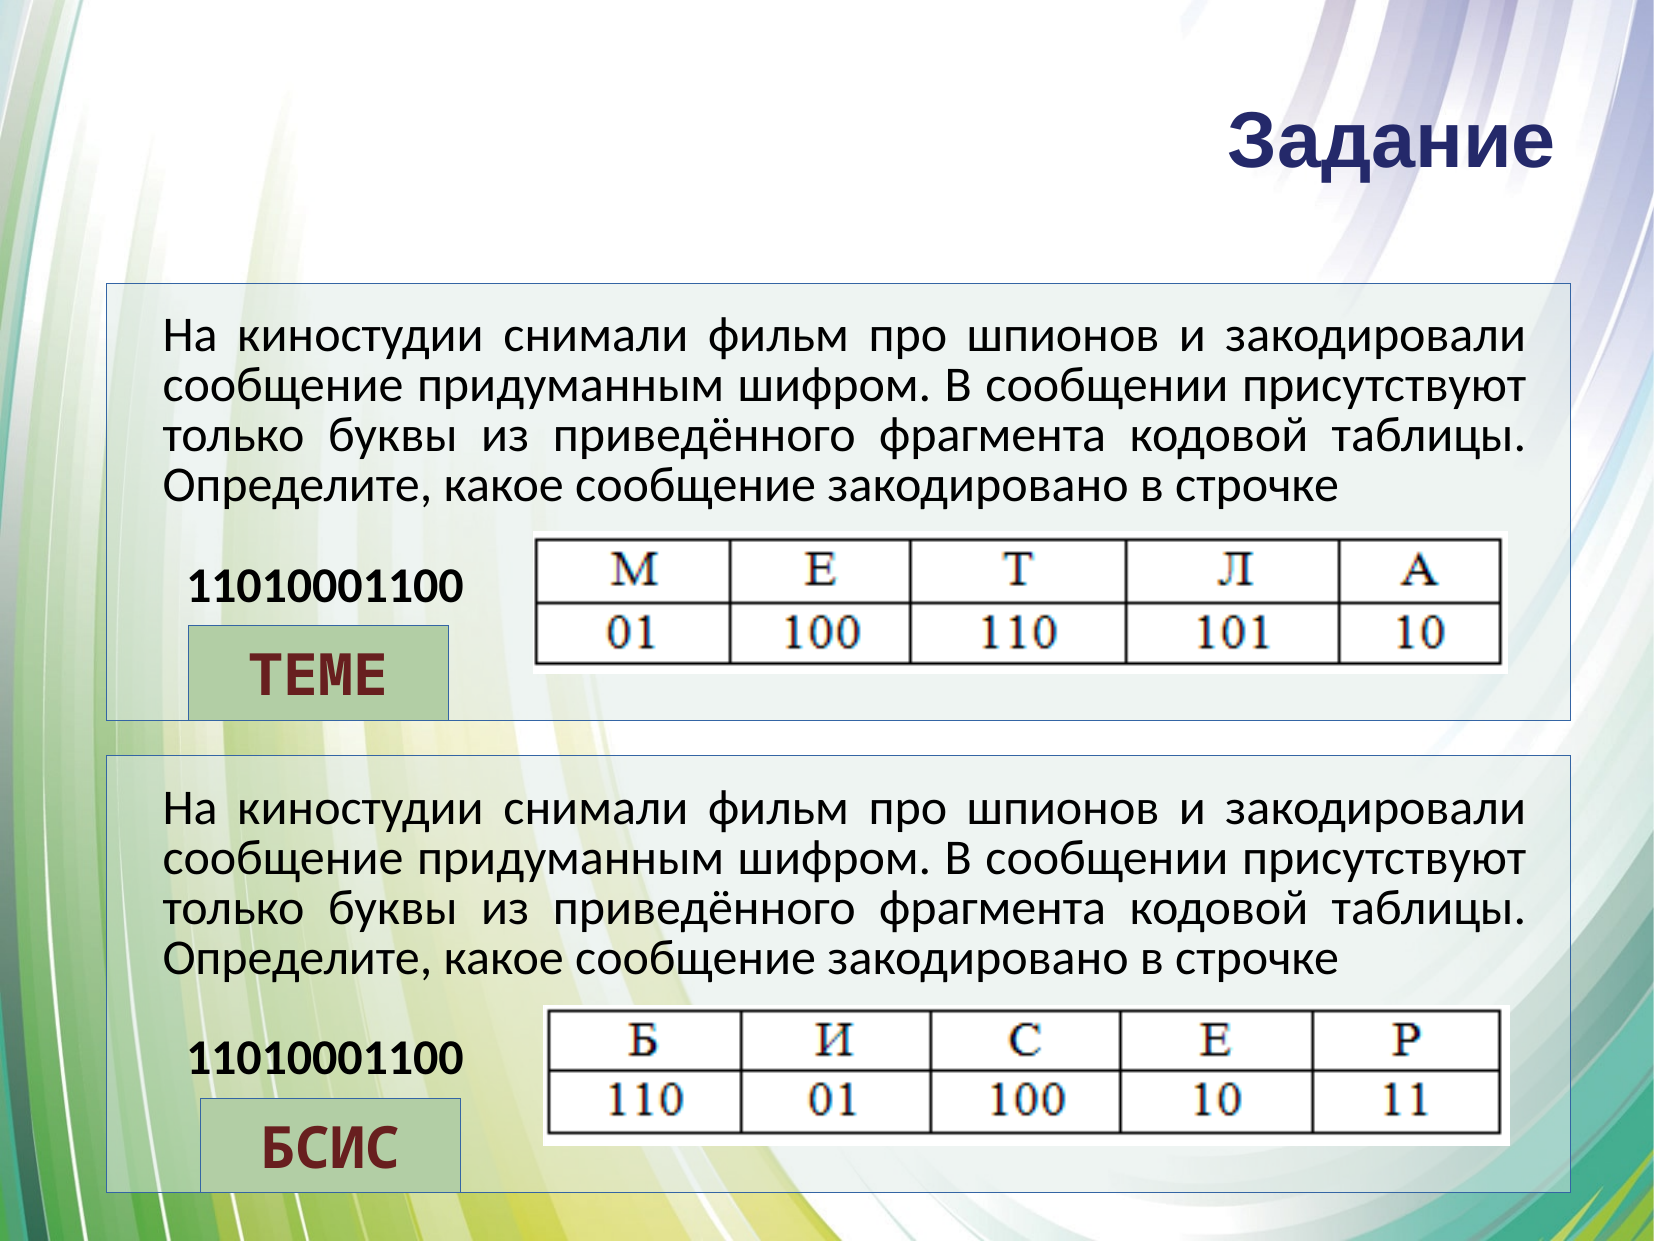

Задание
На киностудии снимали фильм про шпионов и закодировали сообщение придуманным шифром. В сообщении присутствуют только буквы из приведённого фрагмента кодовой таблицы. Определите, какое сообщение закодировано в строчке
11010001100
ТЕМЕ
На киностудии снимали фильм про шпионов и закодировали сообщение придуманным шифром. В сообщении присутствуют только буквы из приведённого фрагмента кодовой таблицы. Определите, какое сообщение закодировано в строчке
11010001100
БСИС